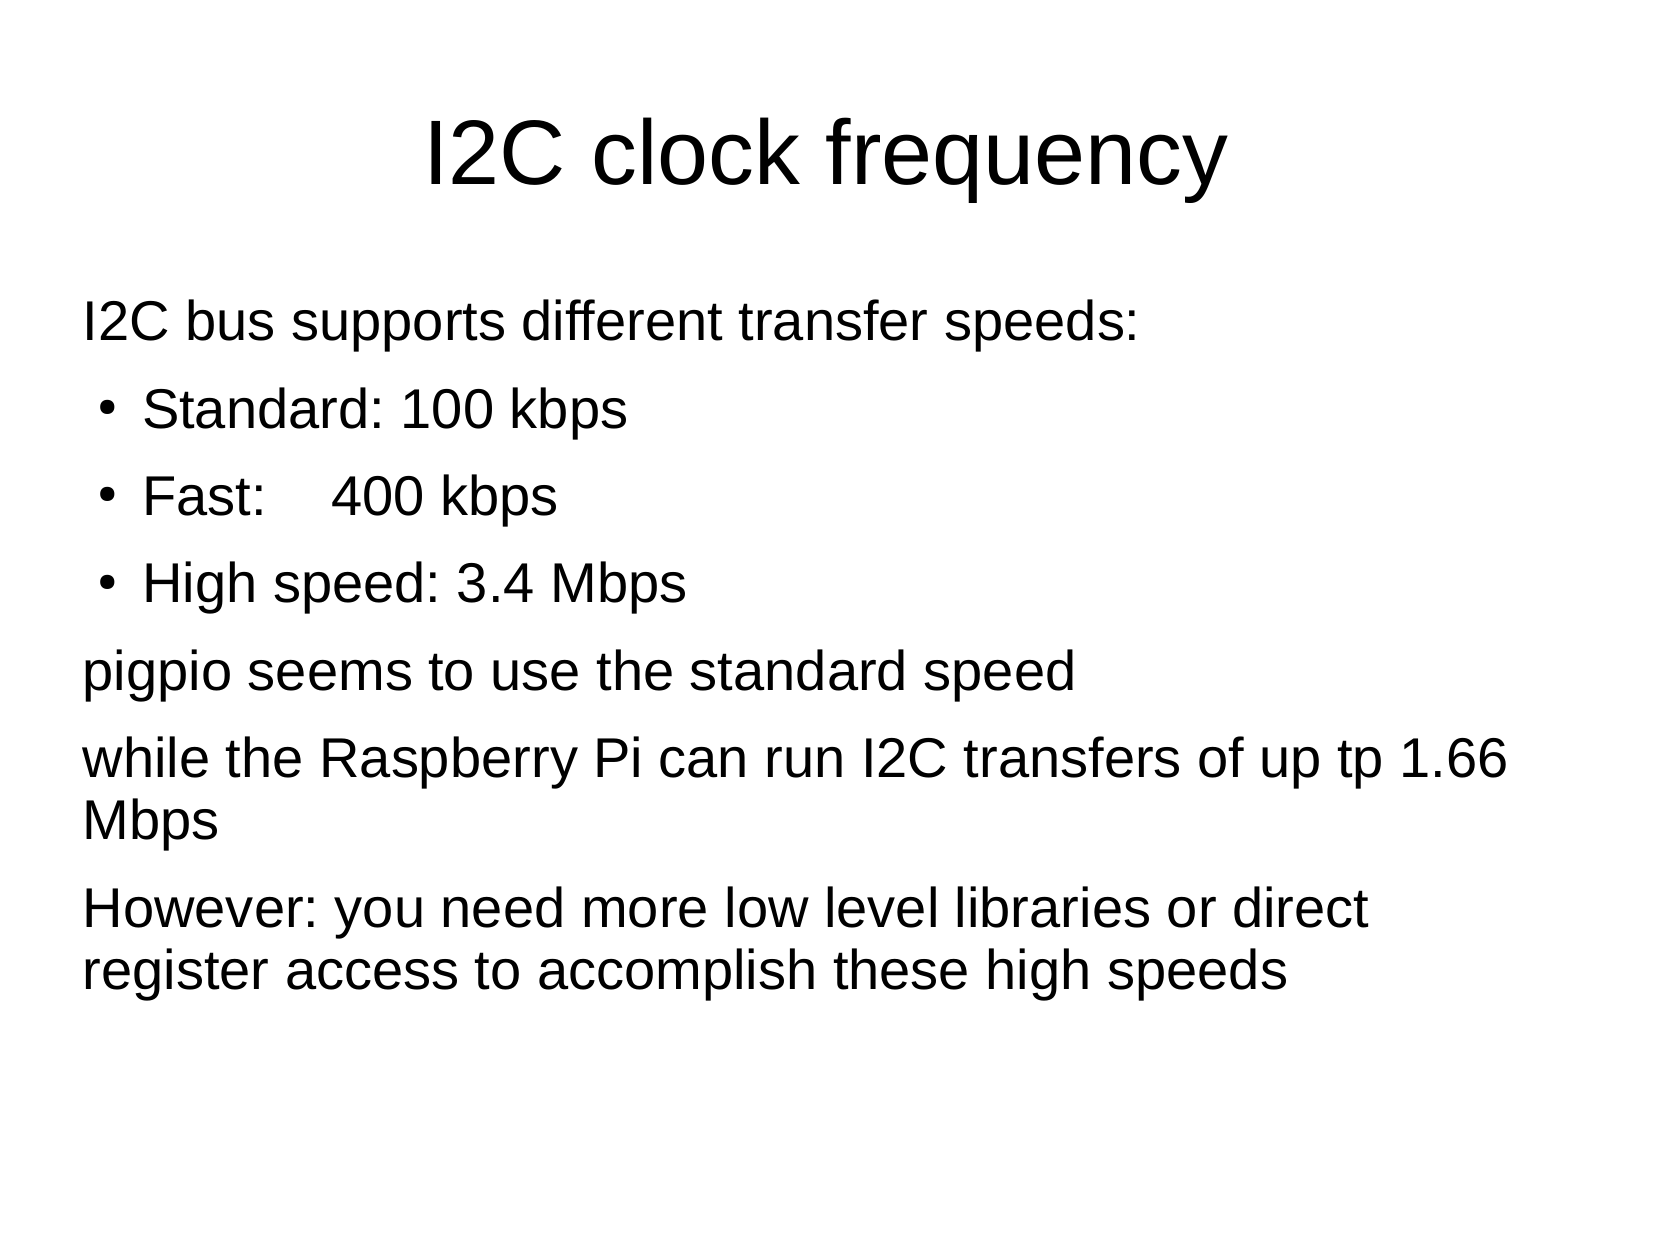

# I2C clock frequency
I2C bus supports different transfer speeds:
Standard: 100 kbps
Fast: 		400 kbps
High speed: 3.4 Mbps
pigpio seems to use the standard speed
while the Raspberry Pi can run I2C transfers of up tp 1.66 Mbps
However: you need more low level libraries or direct register access to accomplish these high speeds